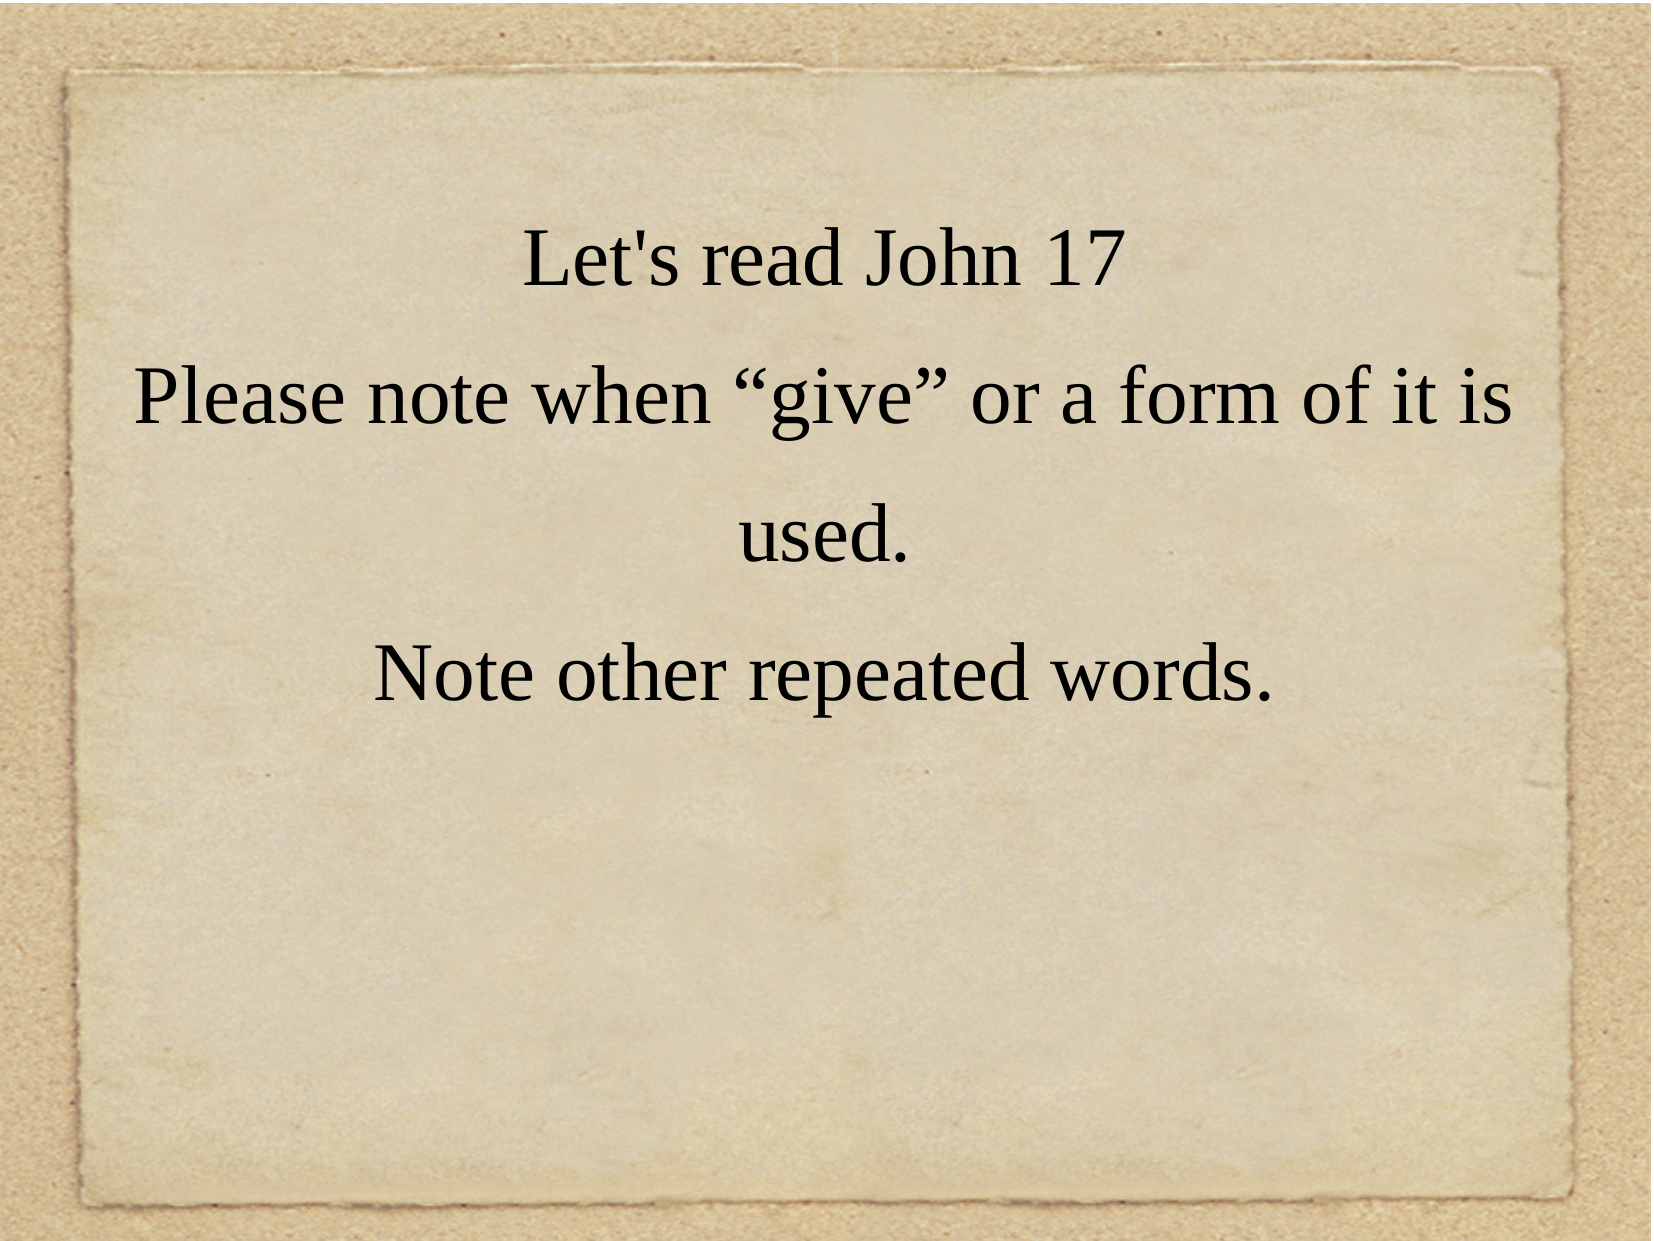

Let's read John 17
Please note when “give” or a form of it is used.
Note other repeated words.